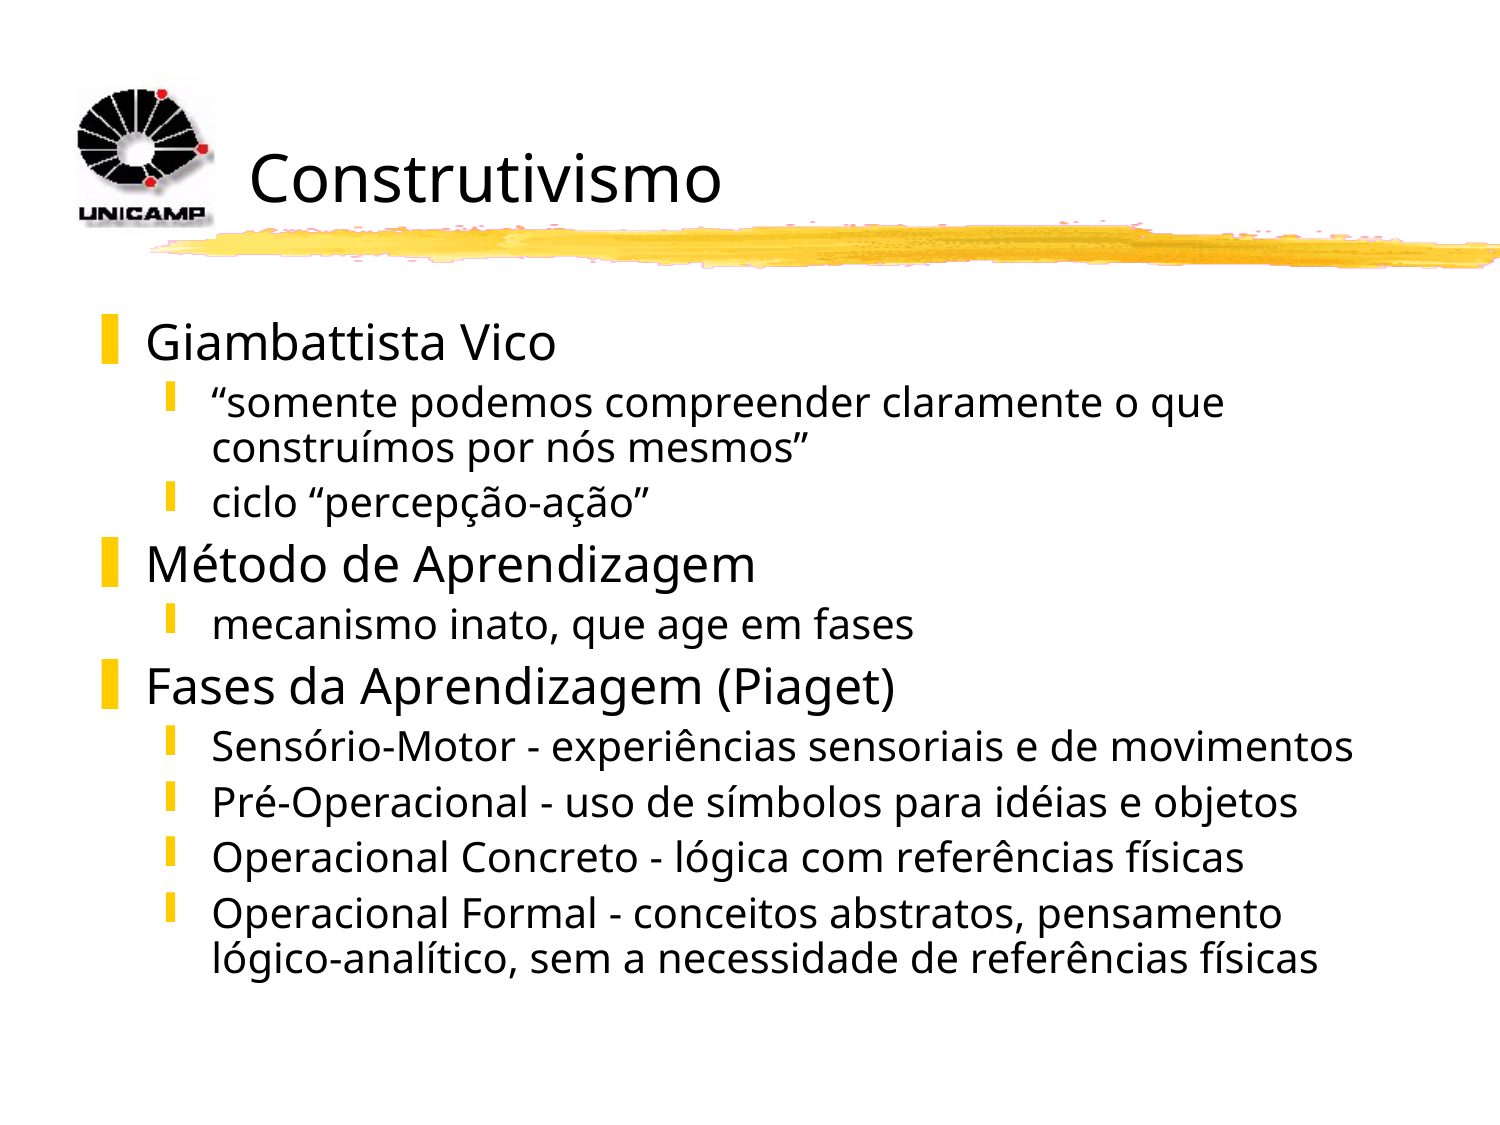

# Construtivismo
Giambattista Vico
“somente podemos compreender claramente o que construímos por nós mesmos”
ciclo “percepção-ação”
Método de Aprendizagem
mecanismo inato, que age em fases
Fases da Aprendizagem (Piaget)
Sensório-Motor - experiências sensoriais e de movimentos
Pré-Operacional - uso de símbolos para idéias e objetos
Operacional Concreto - lógica com referências físicas
Operacional Formal - conceitos abstratos, pensamento lógico-analítico, sem a necessidade de referências físicas